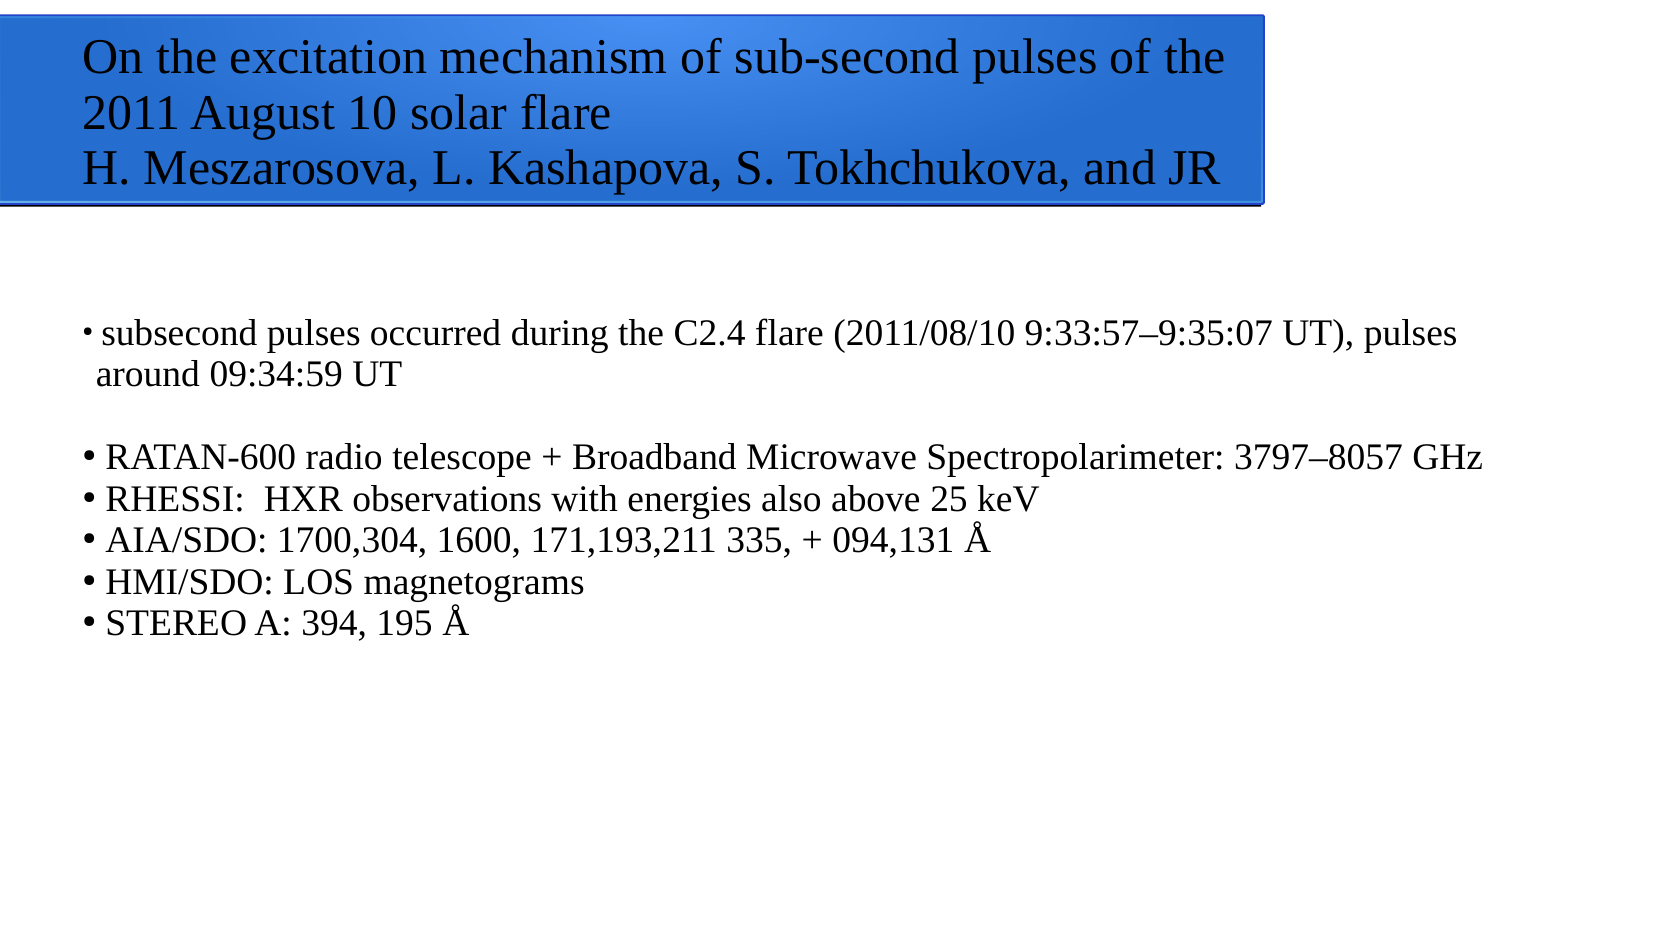

# On the excitation mechanism of sub-second pulses of the 2011 August 10 solar flare H. Meszarosova, L. Kashapova, S. Tokhchukova, and JR
 subsecond pulses occurred during the C2.4 flare (2011/08/10 9:33:57–9:35:07 UT), pulses
around 09:34:59 UT
 RATAN-600 radio telescope + Broadband Microwave Spectropolarimeter: 3797–8057 GHz
 RHESSI: HXR observations with energies also above 25 keV
 AIA/SDO: 1700,304, 1600, 171,193,211 335, + 094,131 Å
 HMI/SDO: LOS magnetograms
 STEREO A: 394, 195 Å